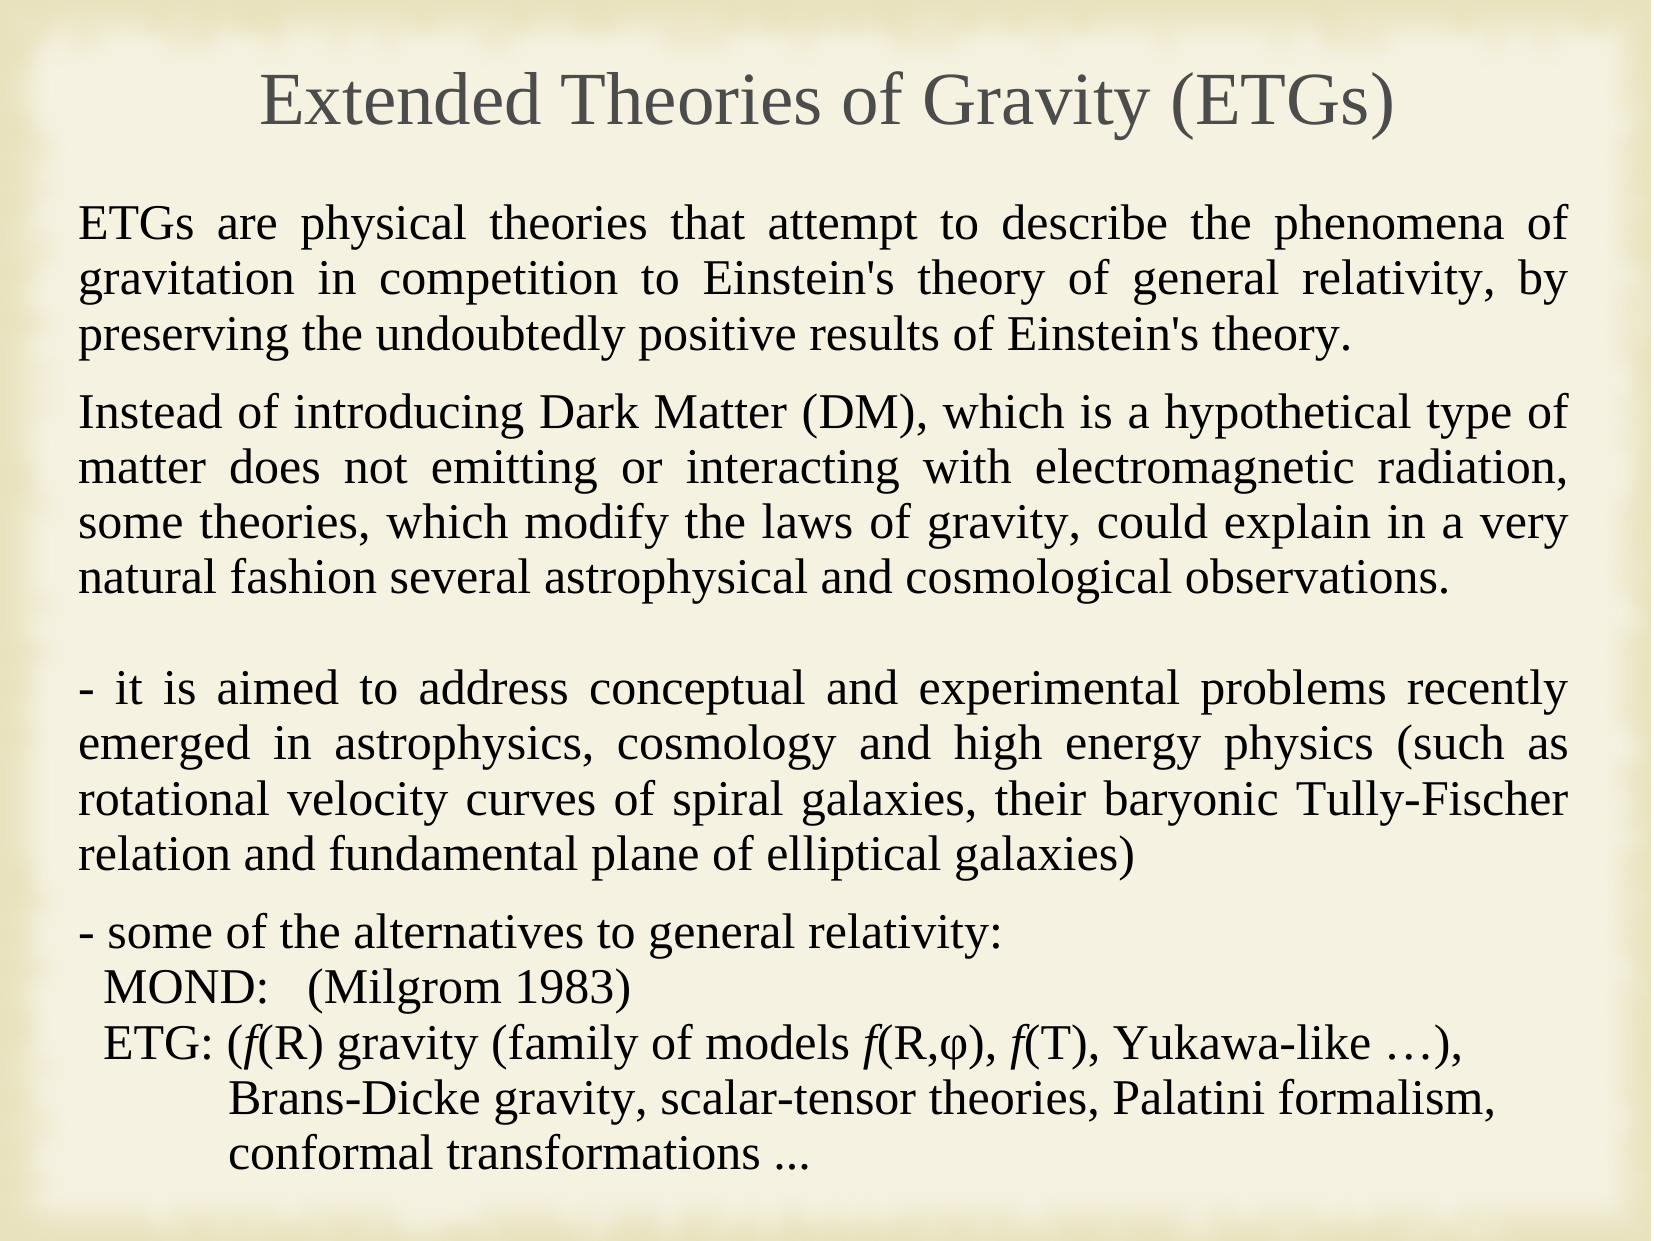

Extended Theories of Gravity (ETGs)
# ETGs are physical theories that attempt to describe the phenomena of gravitation in competition to Einstein's theory of general relativity, by preserving the undoubtedly positive results of Einstein's theory.
Instead of introducing Dark Matter (DM), which is a hypothetical type of matter does not emitting or interacting with electromagnetic radiation, some theories, which modify the laws of gravity, could explain in a very natural fashion several astrophysical and cosmological observations.
- it is aimed to address conceptual and experimental problems recently emerged in astrophysics, cosmology and high energy physics (such as rotational velocity curves of spiral galaxies, their baryonic Tully-Fischer relation and fundamental plane of elliptical galaxies)
- some of the alternatives to general relativity:
 MOND: (Milgrom 1983)
 ETG: (f(R) gravity (family of models f(R,φ), f(T), Yukawa-like …),
 Brans-Dicke gravity, scalar-tensor theories, Palatini formalism,
 conformal transformations ...